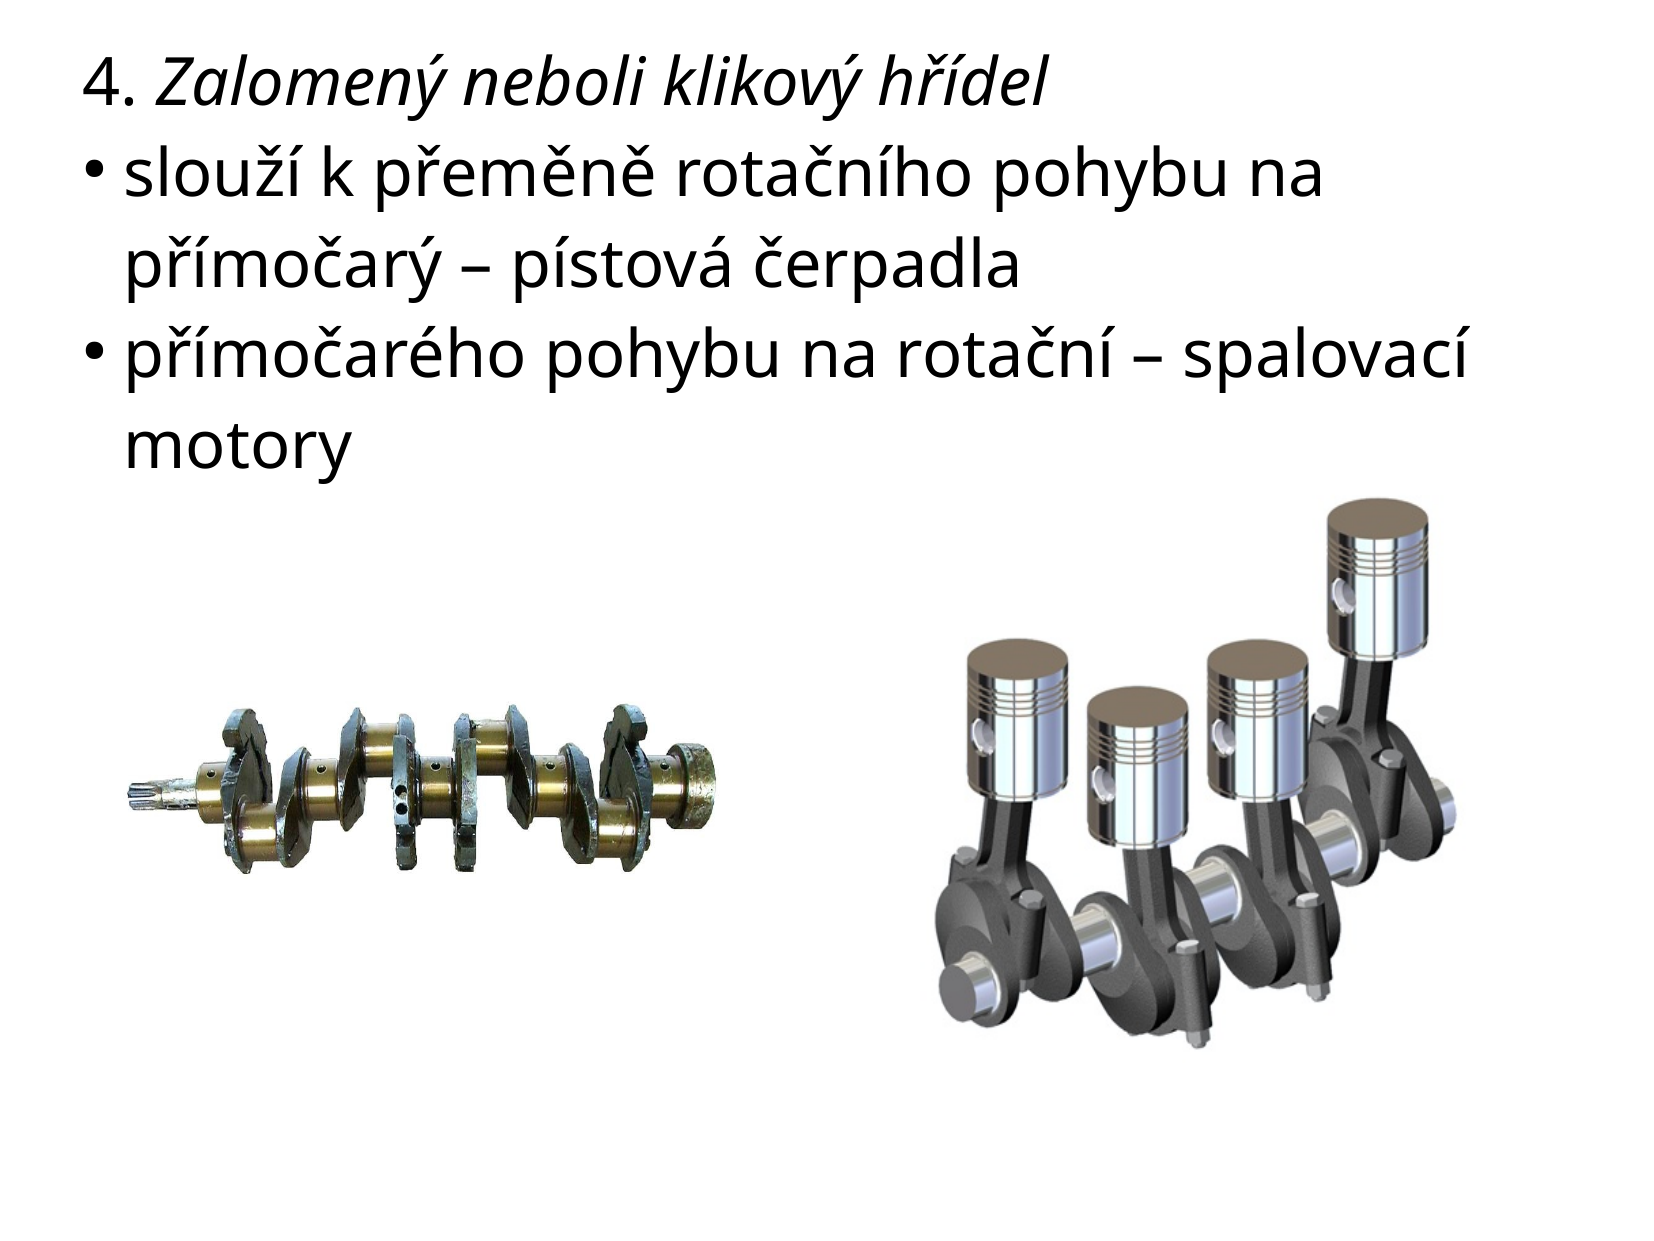

# 4. Zalomený neboli klikový hřídel
 slouží k přeměně rotačního pohybu na
 přímočarý – pístová čerpadla
 přímočarého pohybu na rotační – spalovací
 motory